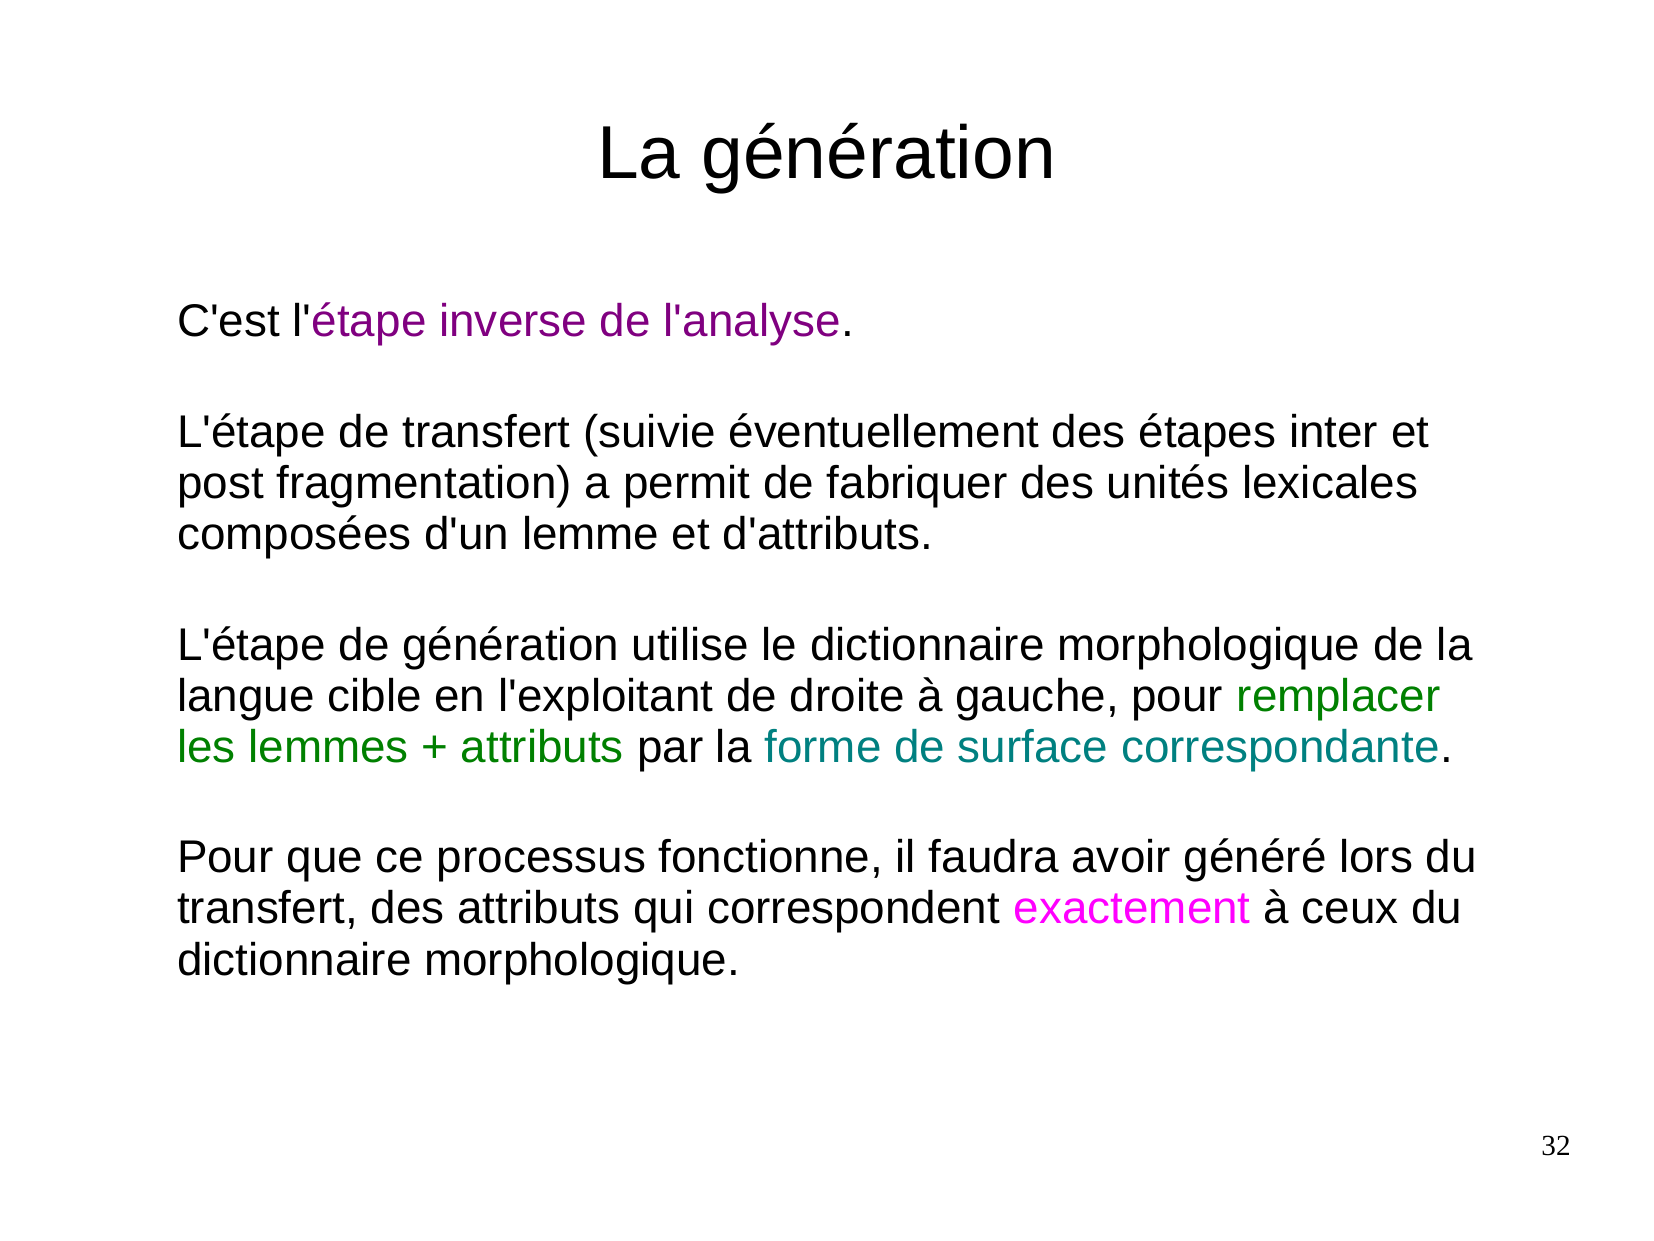

# La génération
C'est l'étape inverse de l'analyse.
L'étape de transfert (suivie éventuellement des étapes inter et post fragmentation) a permit de fabriquer des unités lexicales composées d'un lemme et d'attributs.
L'étape de génération utilise le dictionnaire morphologique de la langue cible en l'exploitant de droite à gauche, pour remplacer les lemmes + attributs par la forme de surface correspondante.
Pour que ce processus fonctionne, il faudra avoir généré lors du transfert, des attributs qui correspondent exactement à ceux du dictionnaire morphologique.
32